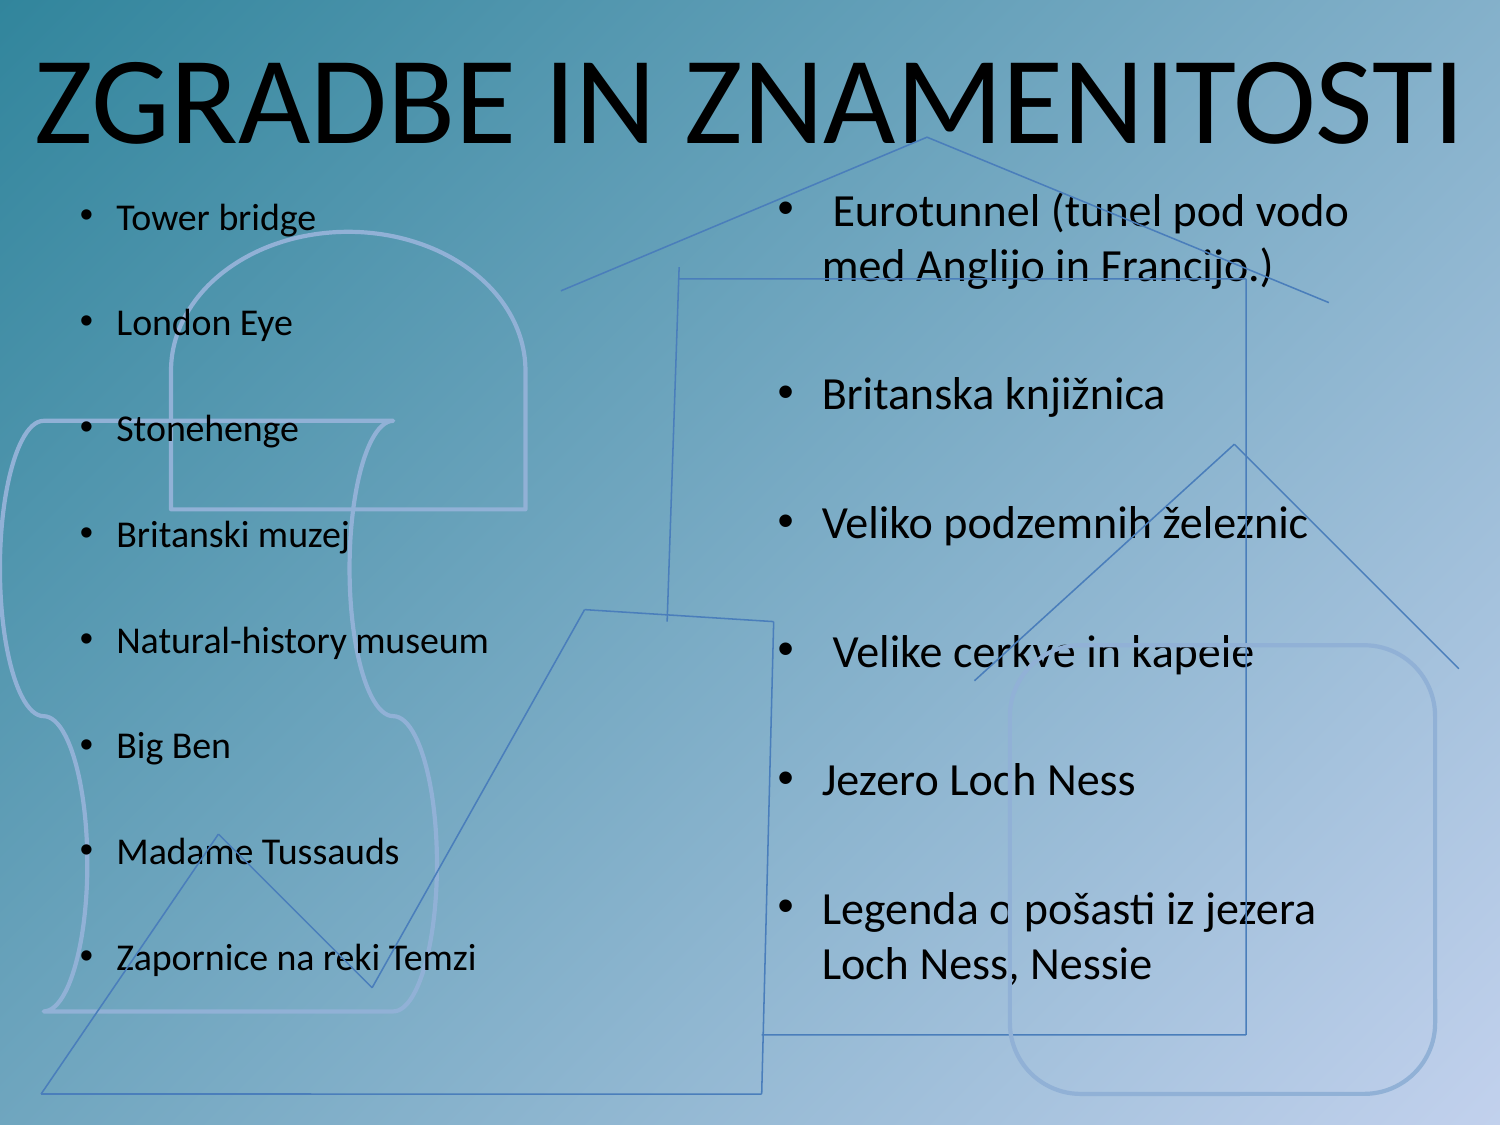

# ZGRADBE IN ZNAMENITOSTI
 Eurotunnel (tunel pod vodo med Anglijo in Francijo.)
Britanska knjižnica
Veliko podzemnih železnic
 Velike cerkve in kapele
Jezero Loch Ness
Legenda o pošasti iz jezera Loch Ness, Nessie
Tower bridge
London Eye
Stonehenge
Britanski muzej
Natural-history museum
Big Ben
Madame Tussauds
Zapornice na reki Temzi